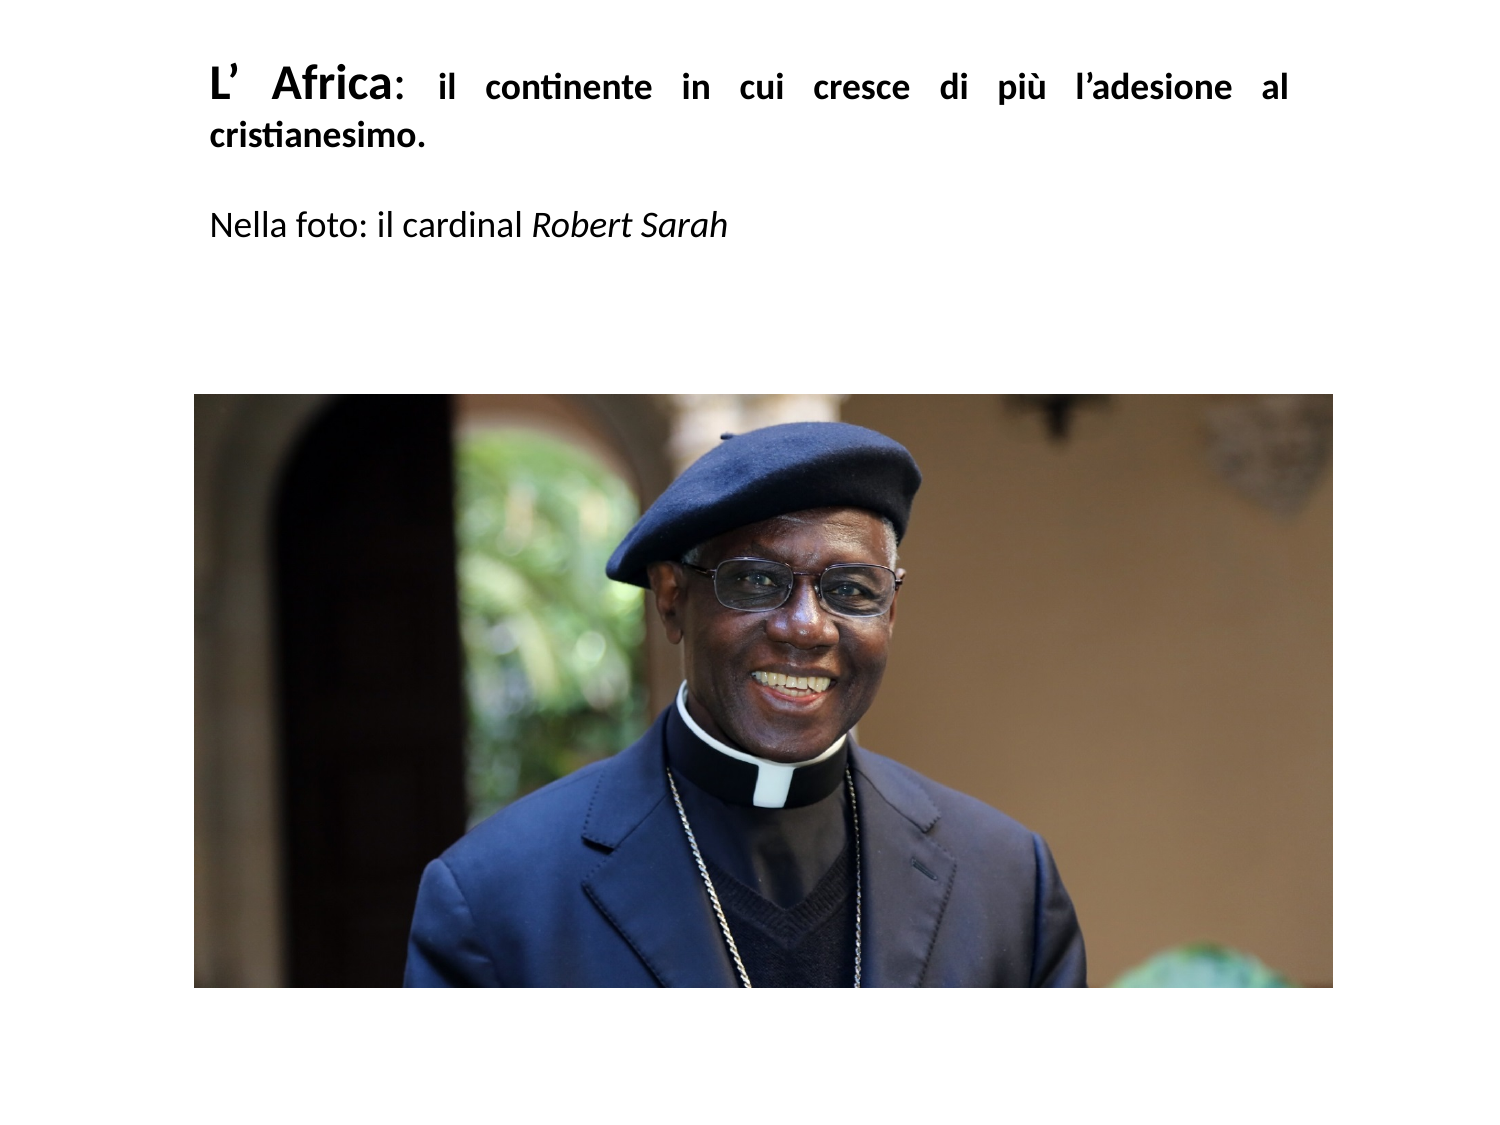

L’ Africa: il continente in cui cresce di più l’adesione al cristianesimo.
Nella foto: il cardinal Robert Sarah